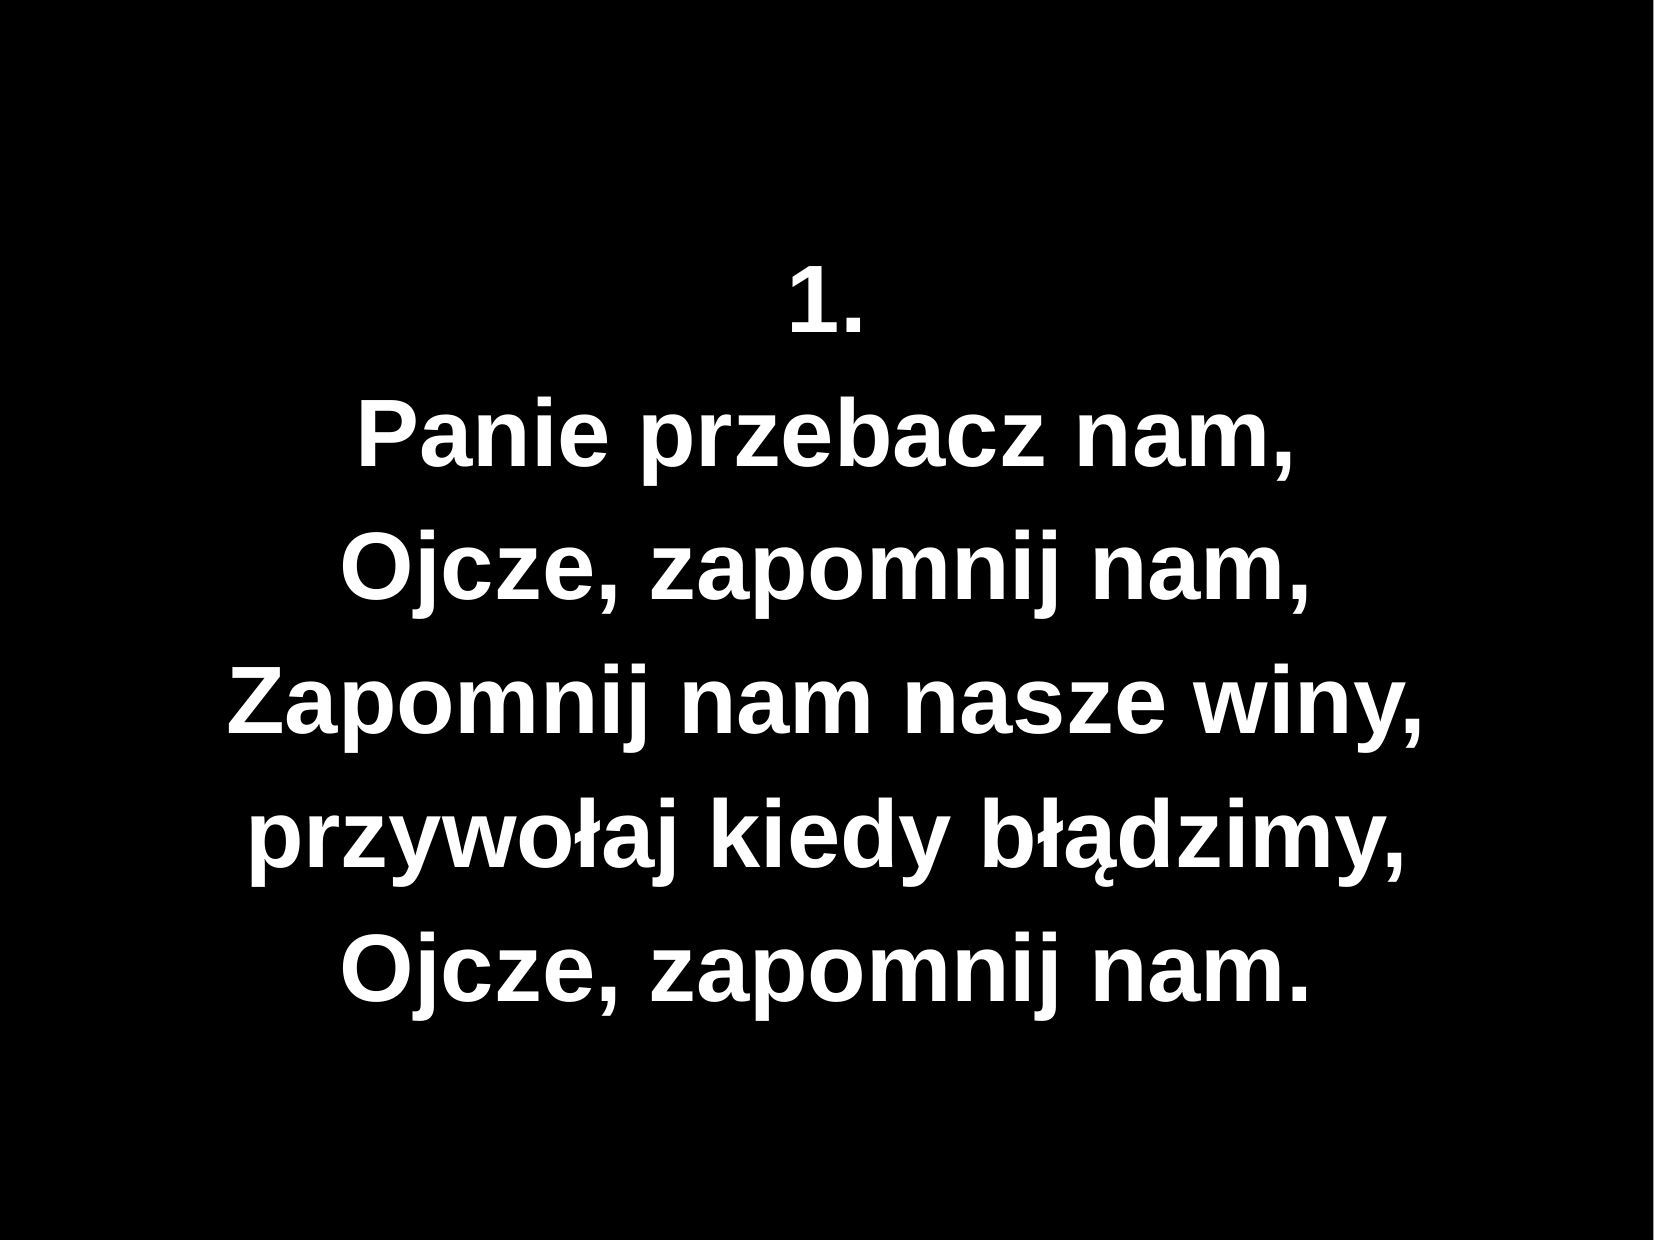

# 1.
Panie przebacz nam,
Ojcze, zapomnij nam,
Zapomnij nam nasze winy,
przywołaj kiedy błądzimy,
Ojcze, zapomnij nam.